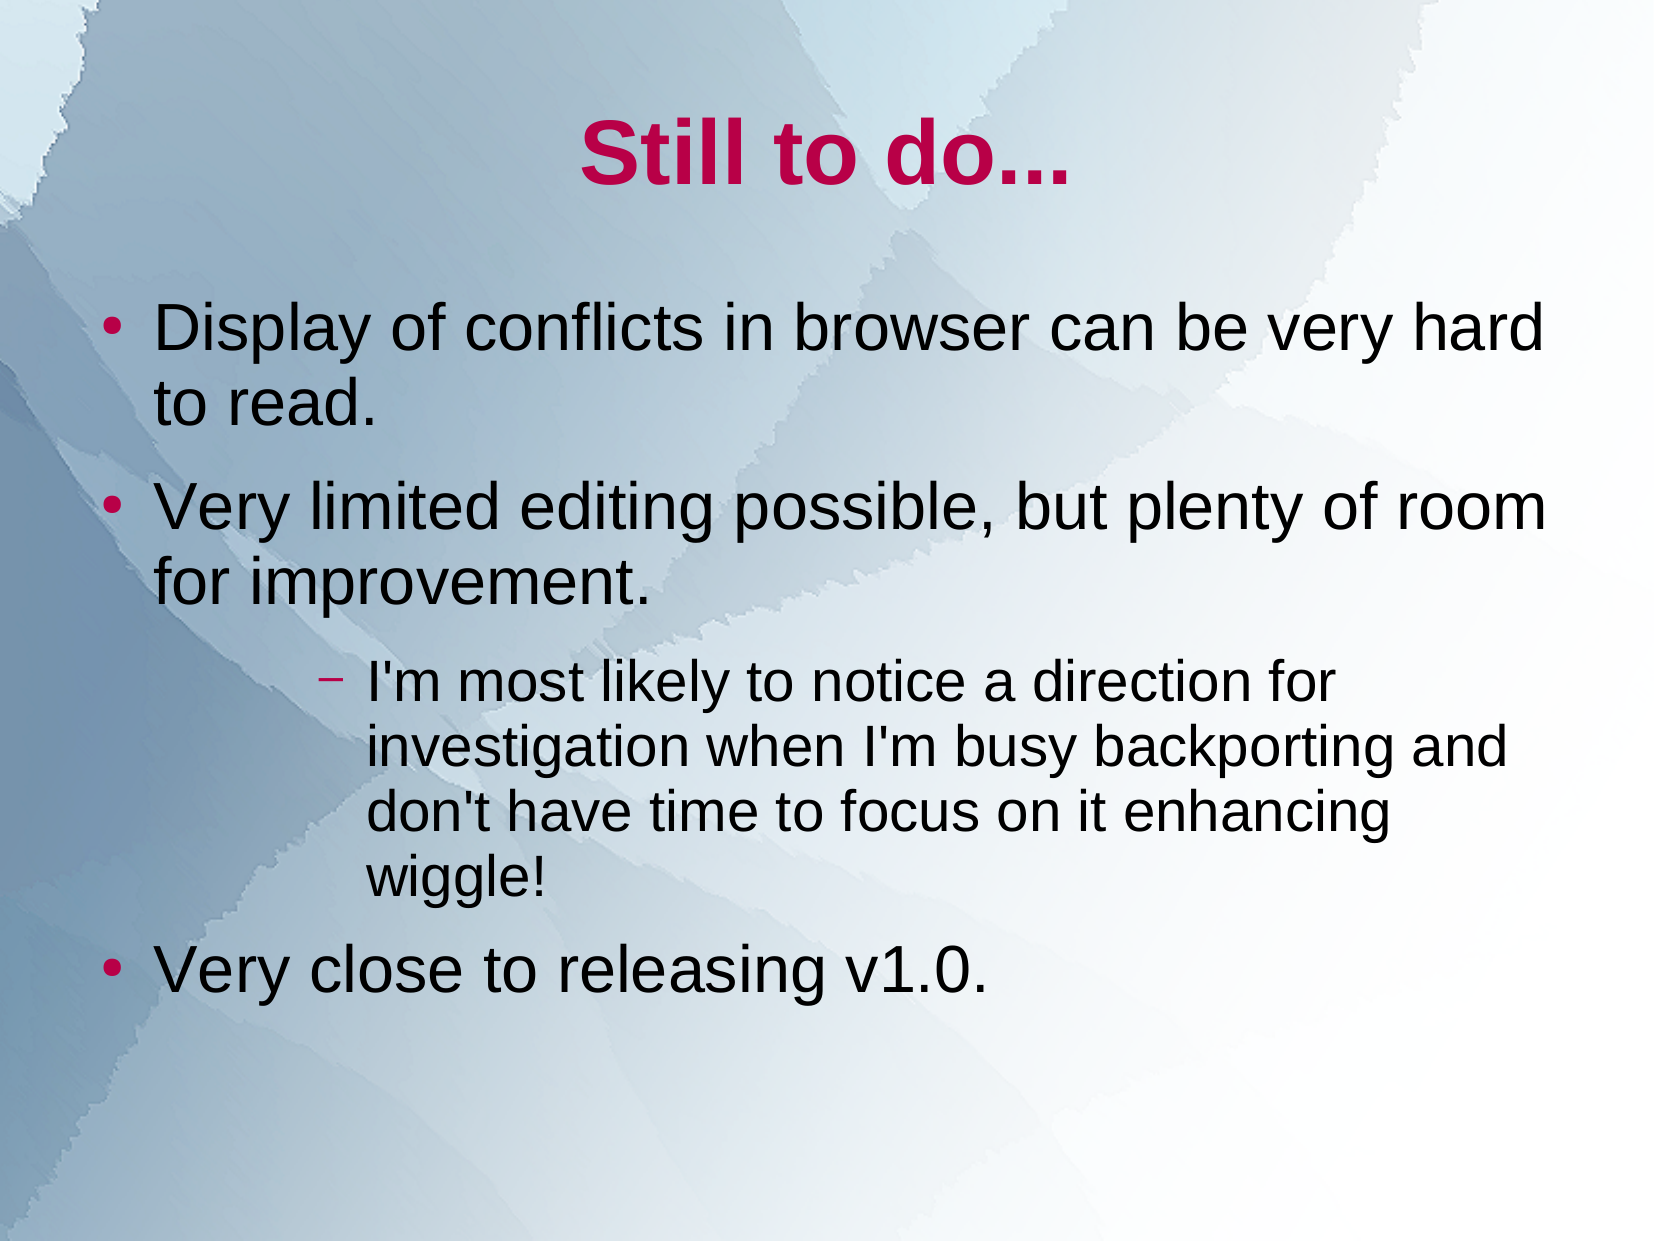

# Still to do...
Display of conflicts in browser can be very hard to read.
Very limited editing possible, but plenty of room for improvement.
I'm most likely to notice a direction for investigation when I'm busy backporting and don't have time to focus on it enhancing wiggle!
Very close to releasing v1.0.